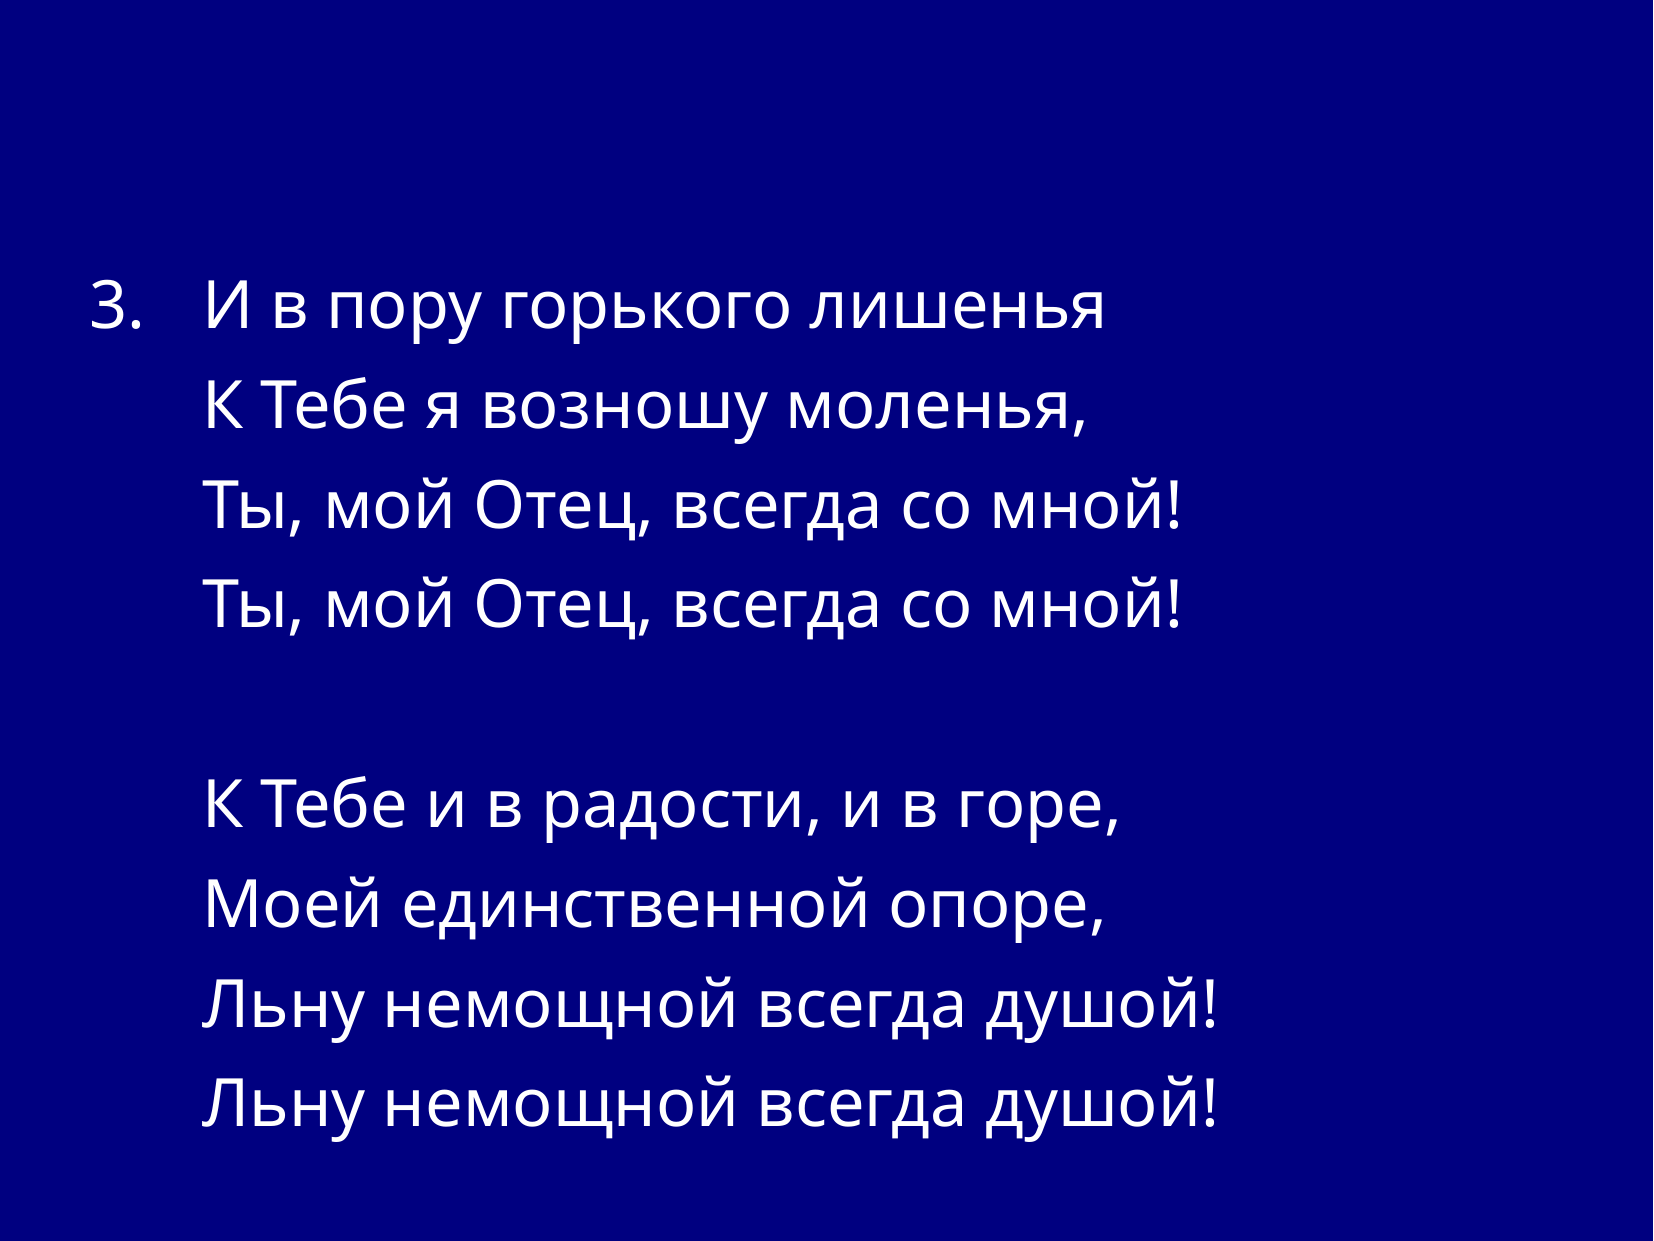

3.	И в пору горького лишенья
	К Тебе я возношу моленья,
	Ты, мой Отец, всегда со мной!
	Ты, мой Отец, всегда со мной!
	К Тебе и в радости, и в горе,
	Моей единственной опоре,
	Льну немощной всегда душой!
	Льну немощной всегда душой!